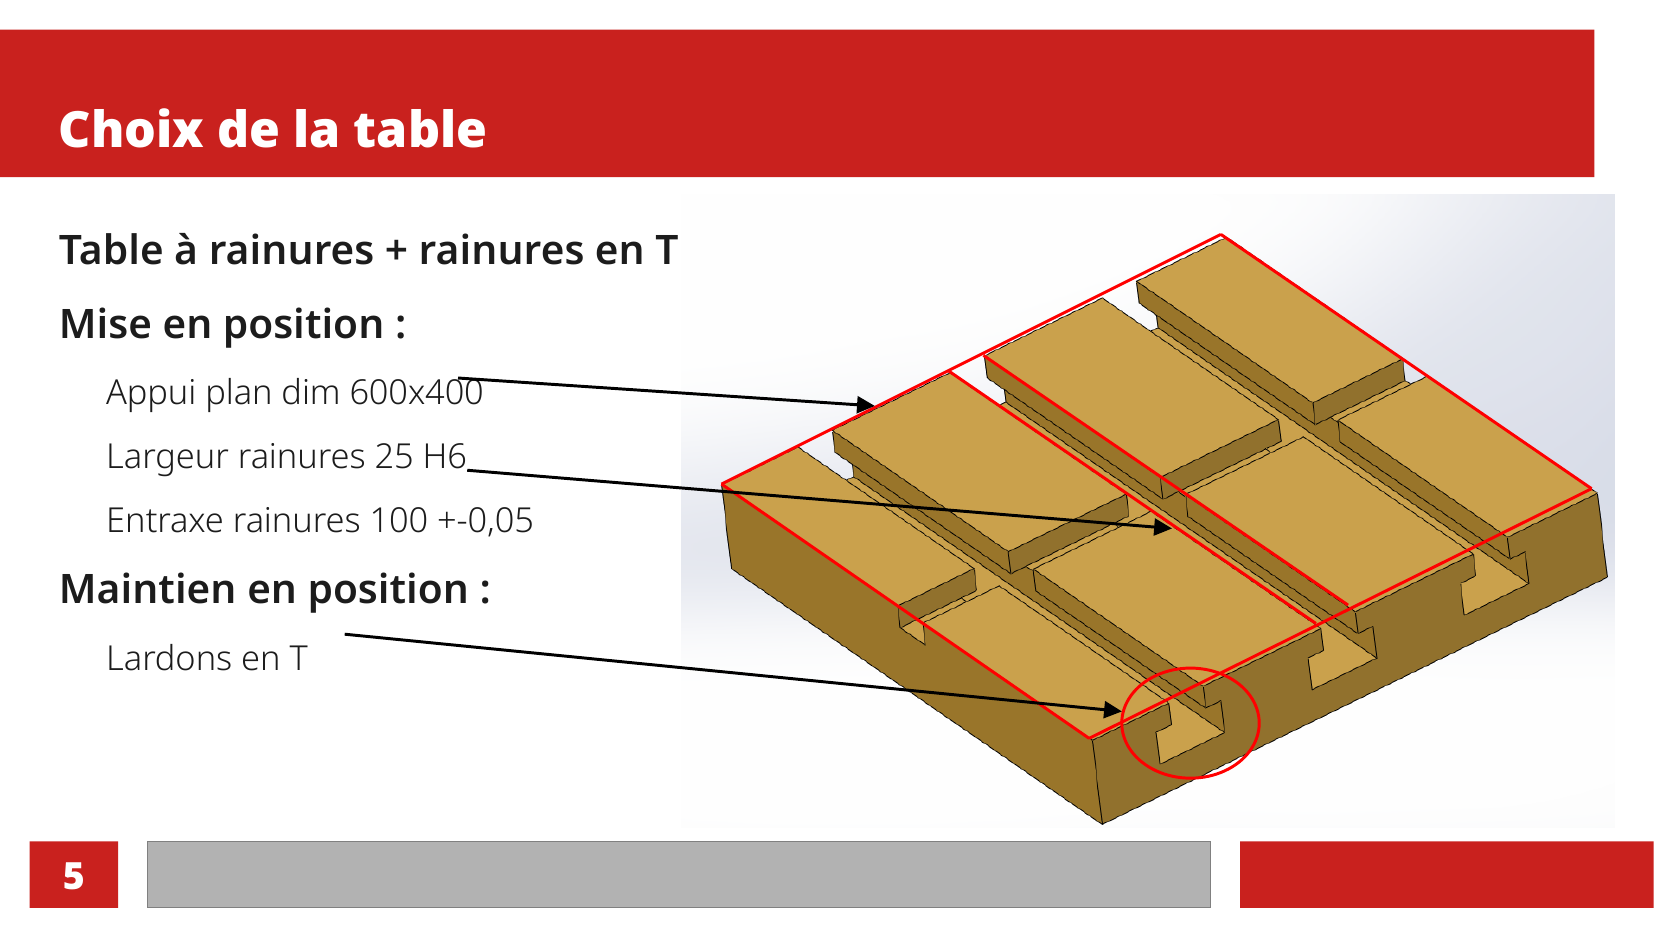

# Choix de la table
Table à rainures + rainures en T
Mise en position :
Appui plan dim 600x400
Largeur rainures 25 H6
Entraxe rainures 100 +-0,05
Maintien en position :
Lardons en T
5